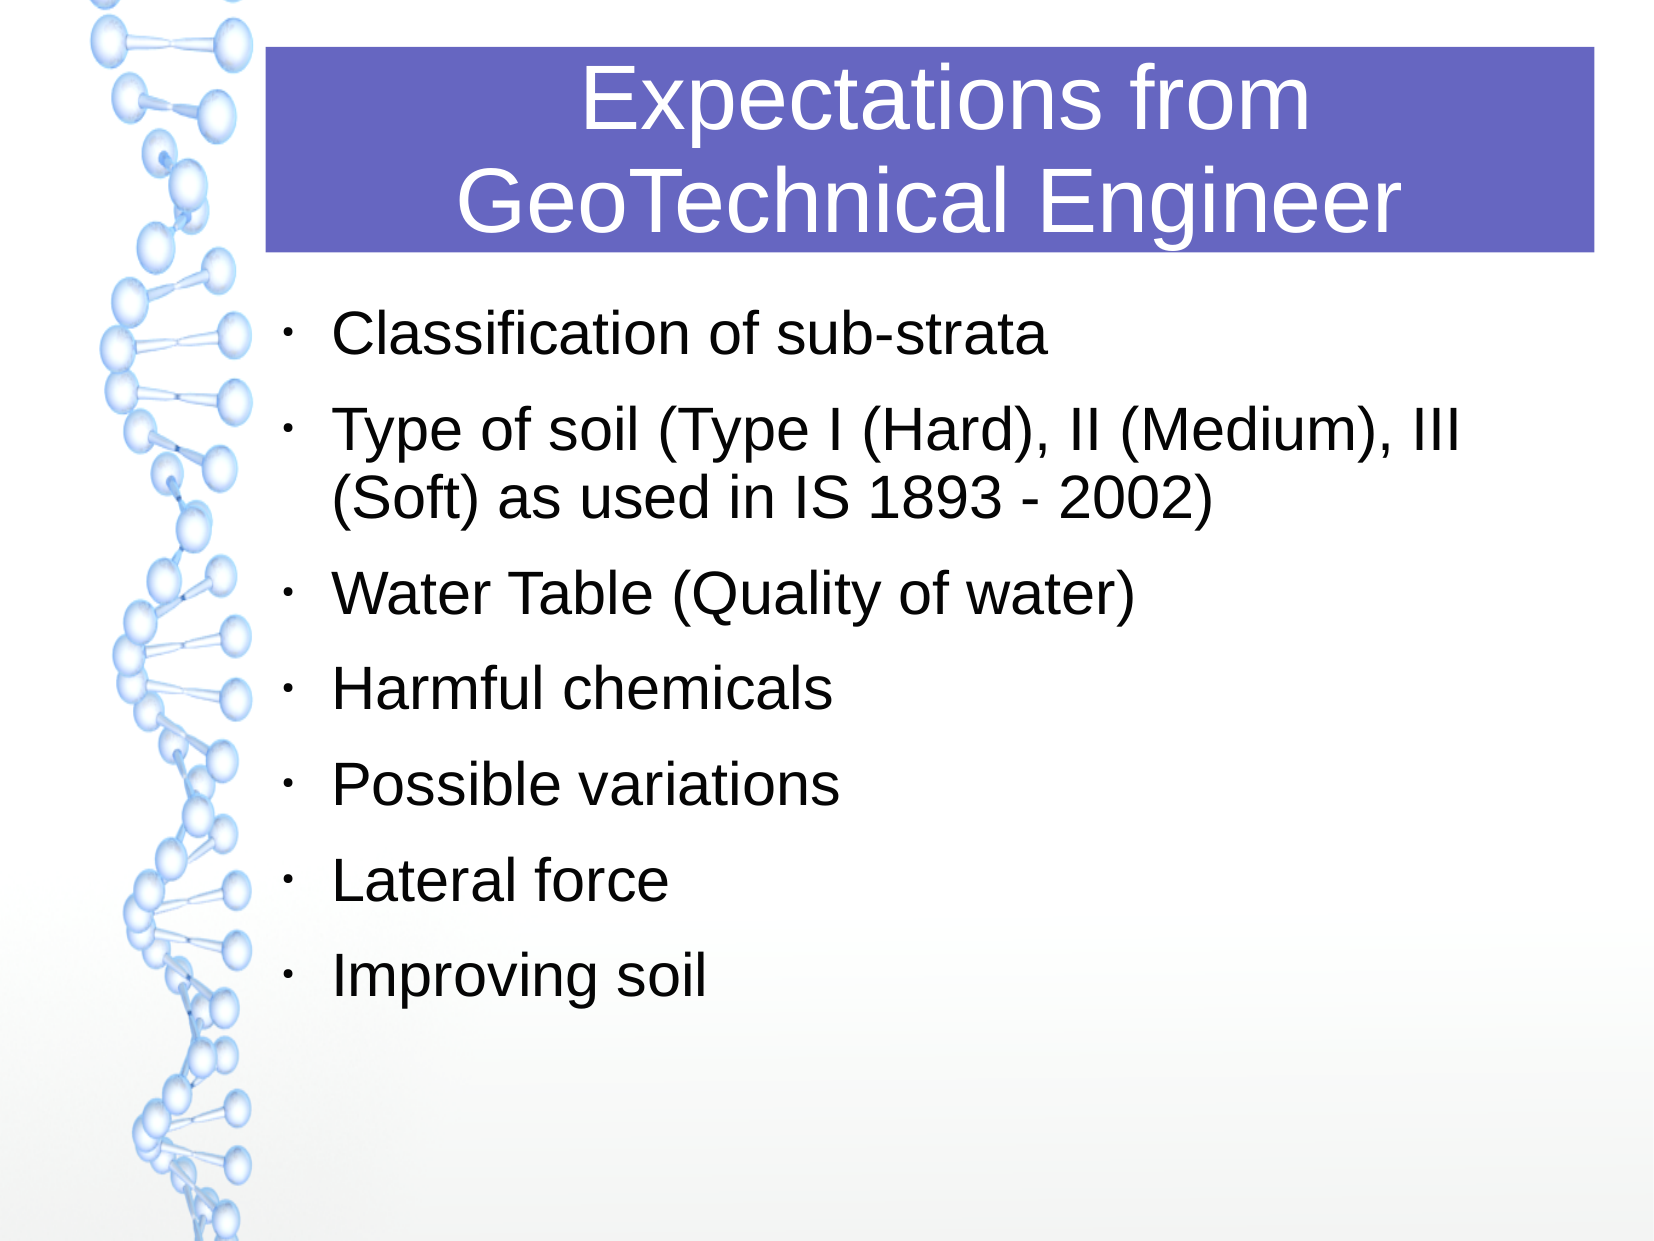

# Expectations from GeoTechnical Engineer
Classification of sub-strata
Type of soil (Type I (Hard), II (Medium), III (Soft) as used in IS 1893 - 2002)
Water Table (Quality of water)
Harmful chemicals
Possible variations
Lateral force
Improving soil